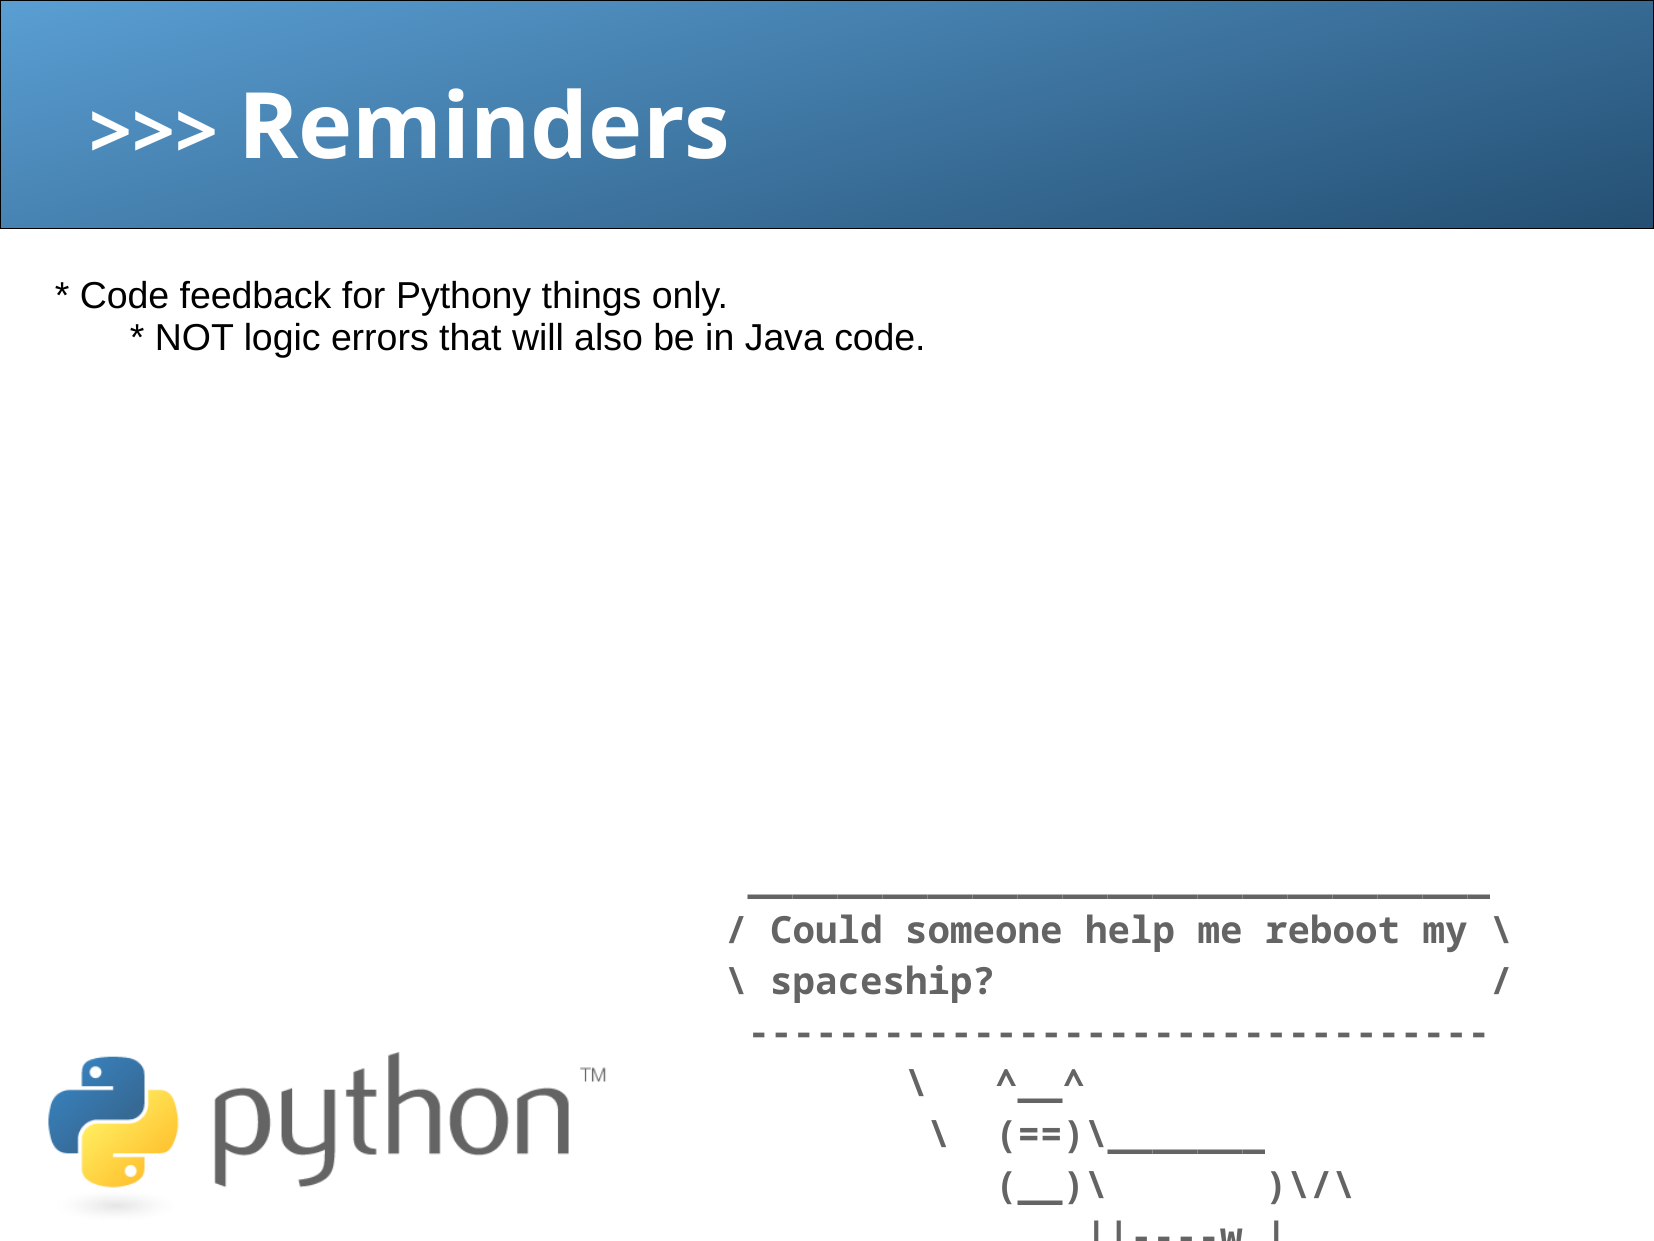

>>> Reminders
* Code feedback for Pythony things only.
	* NOT logic errors that will also be in Java code.
 _________________________________
/ Could someone help me reboot my \
\ spaceship? /
 ---------------------------------
 \ ^__^
 \ (==)\_______
 (__)\ )\/\
 ||----w |
 || ||